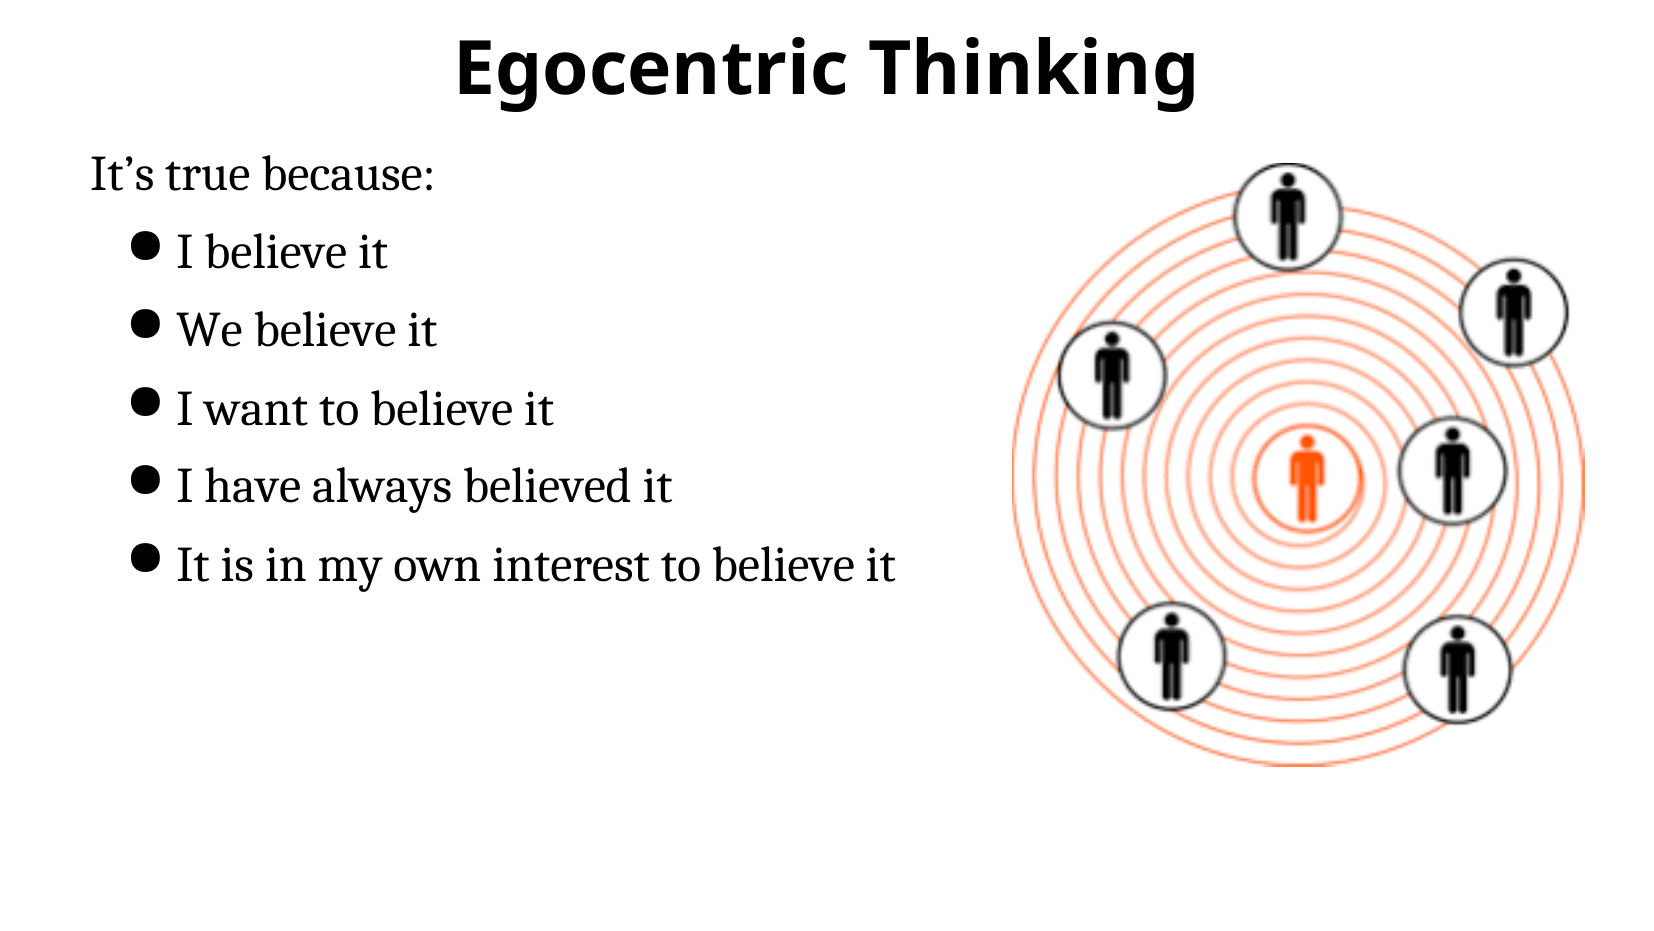

# Egocentric Thinking
It’s true because:
 I believe it
 We believe it
 I want to believe it
 I have always believed it
 It is in my own interest to believe it